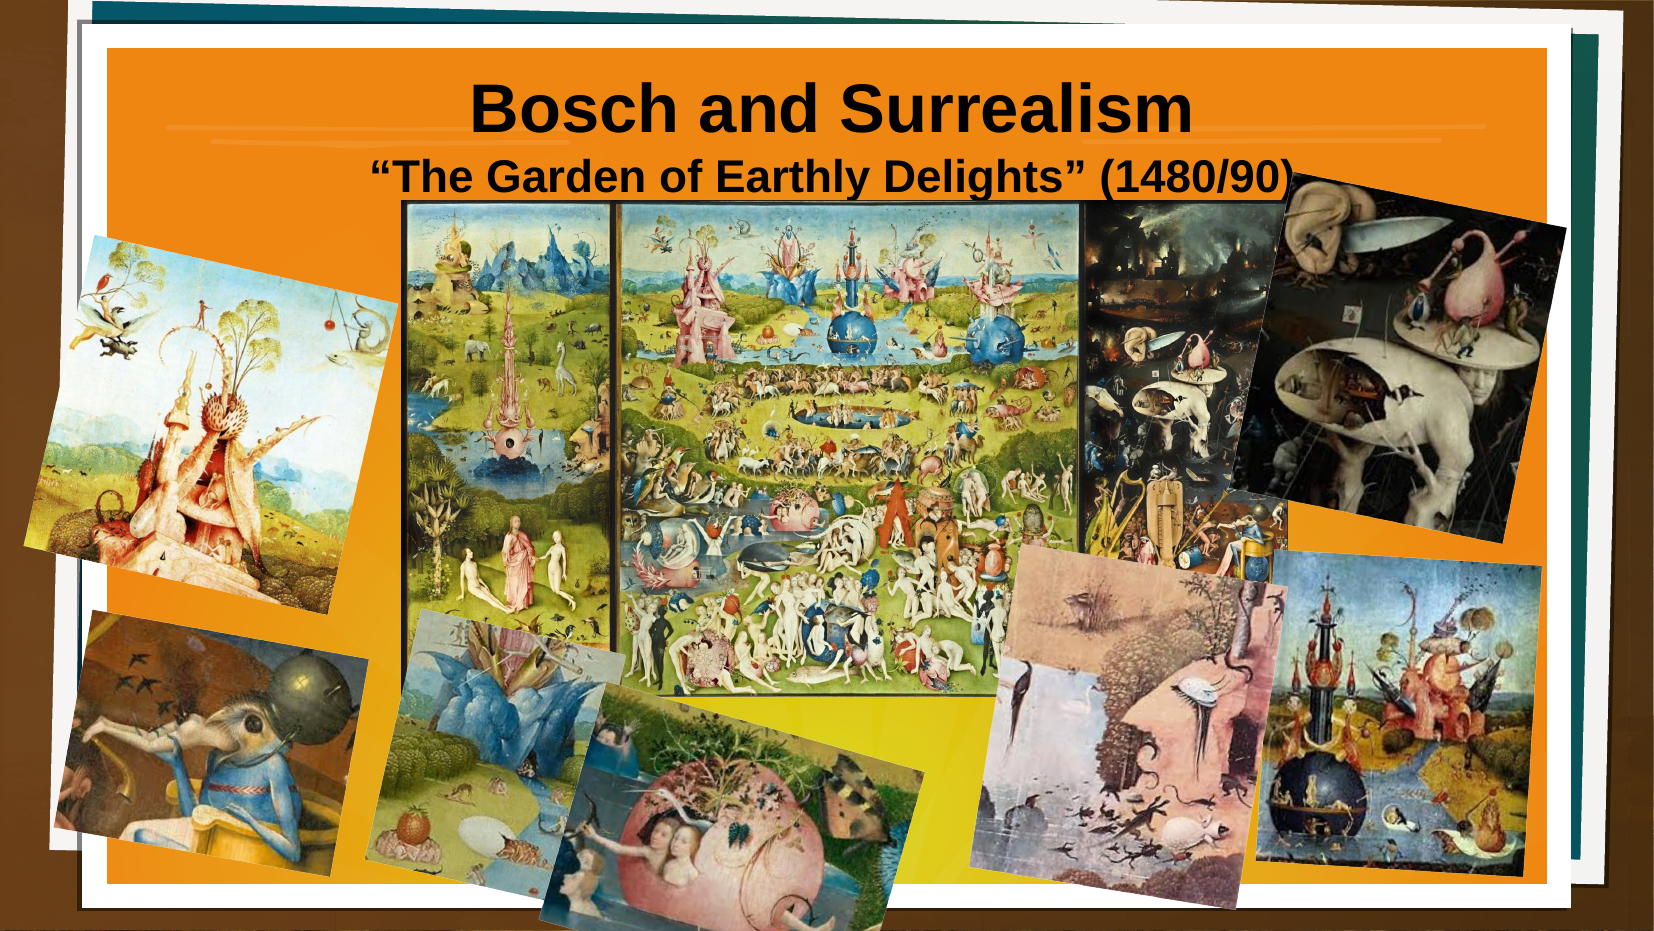

# Bosch and Surrealism “The Garden of Earthly Delights” (1480/90)